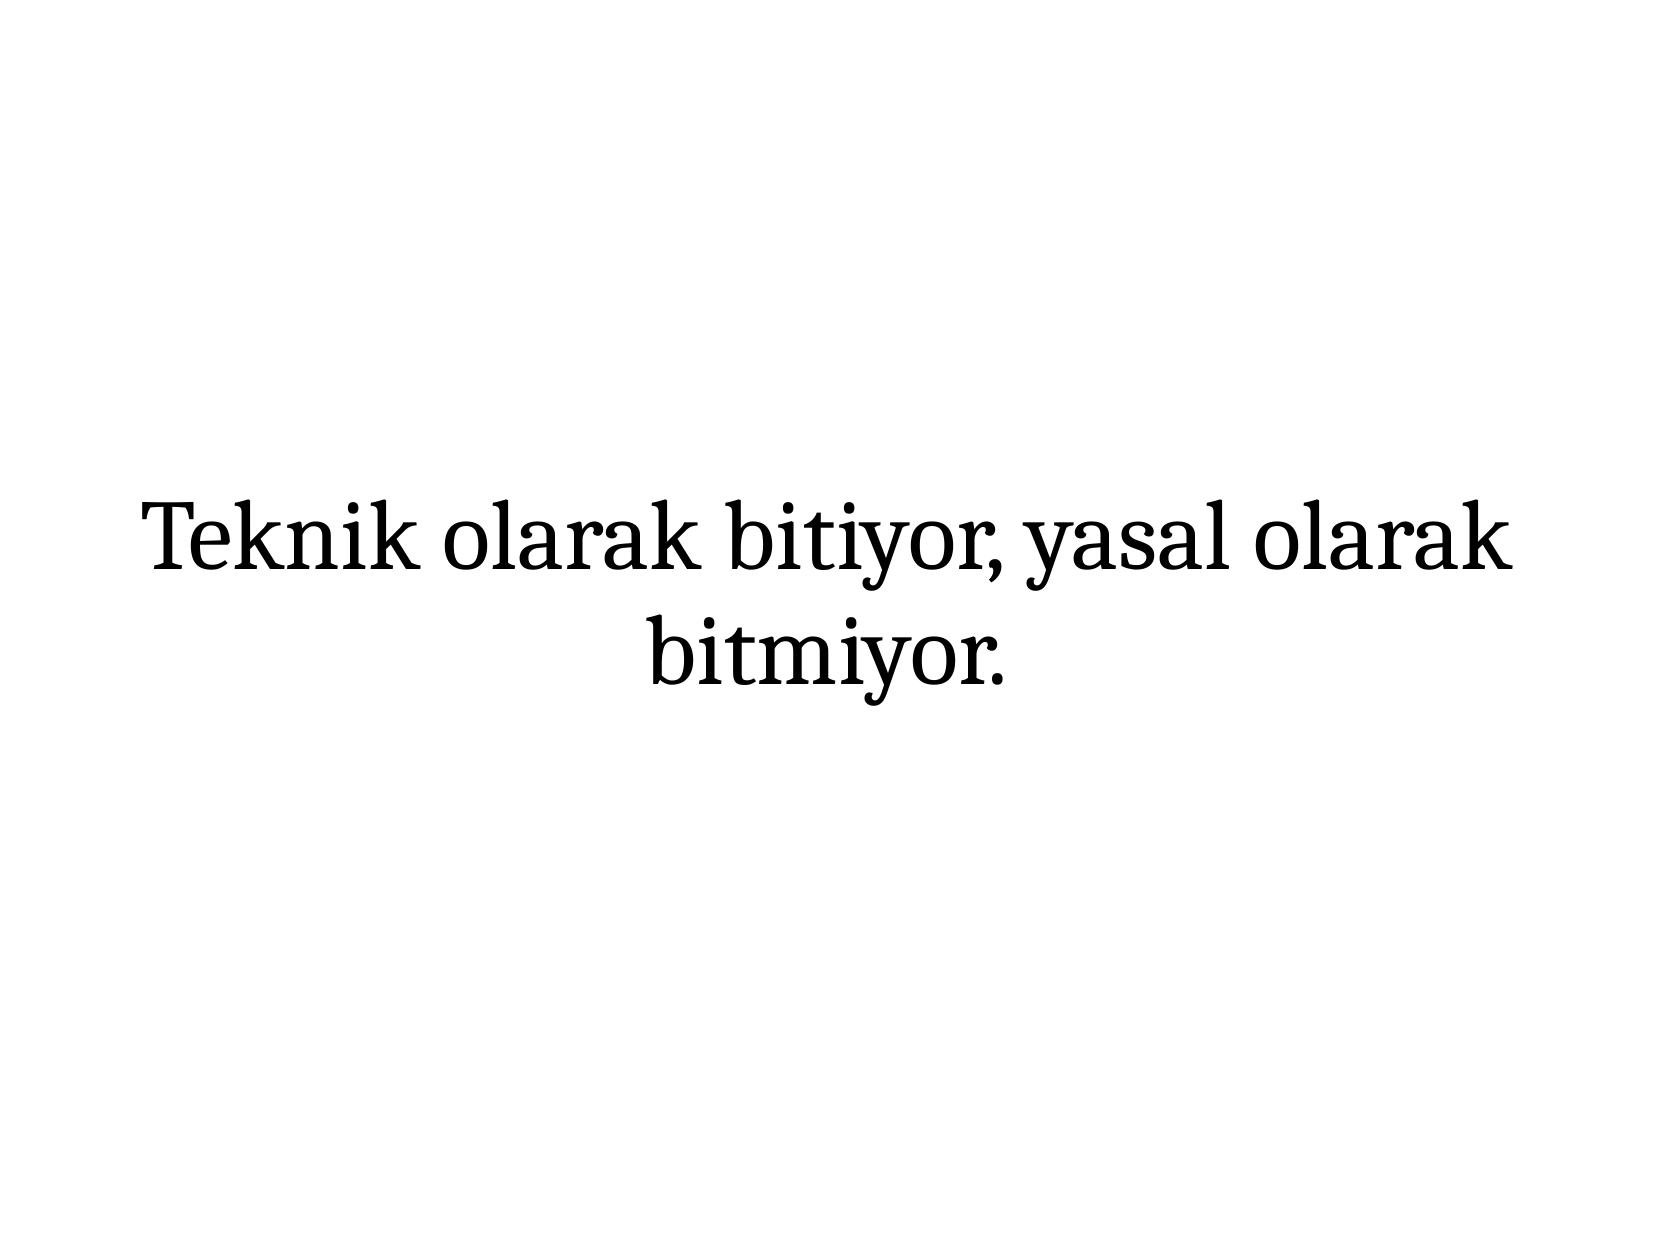

# Teknik olarak bitiyor, yasal olarak bitmiyor.